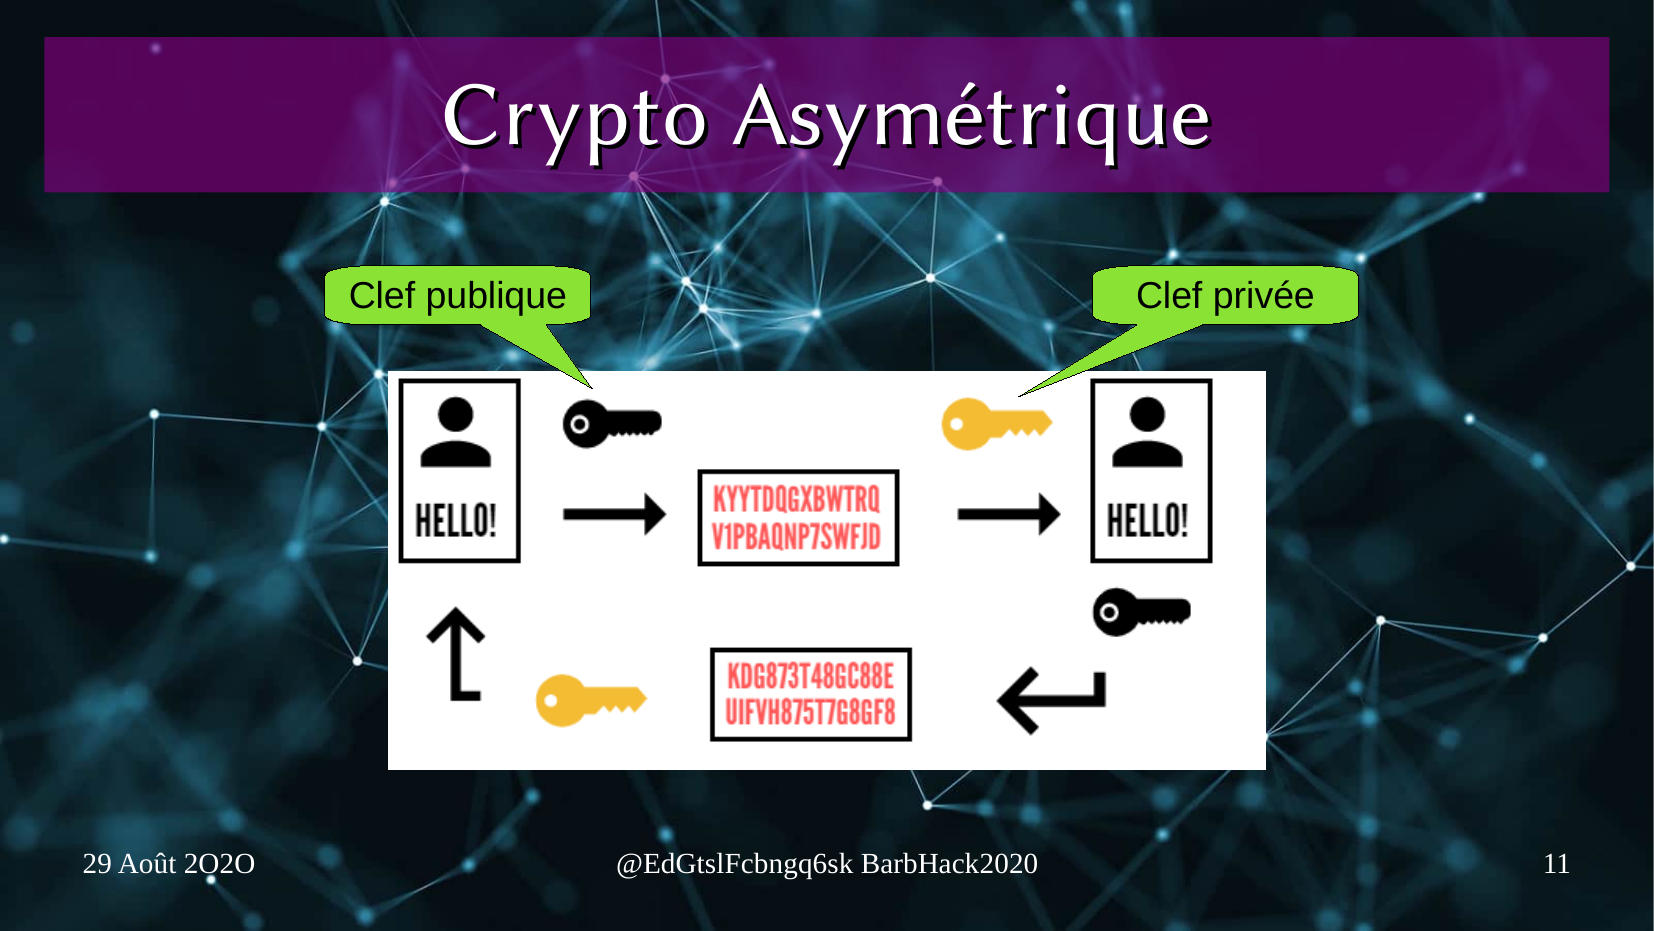

# Crypto Asymétrique
Clef publique
Clef privée
29 Août 2O2O
@EdGtslFcbngq6sk BarbHack2020
11